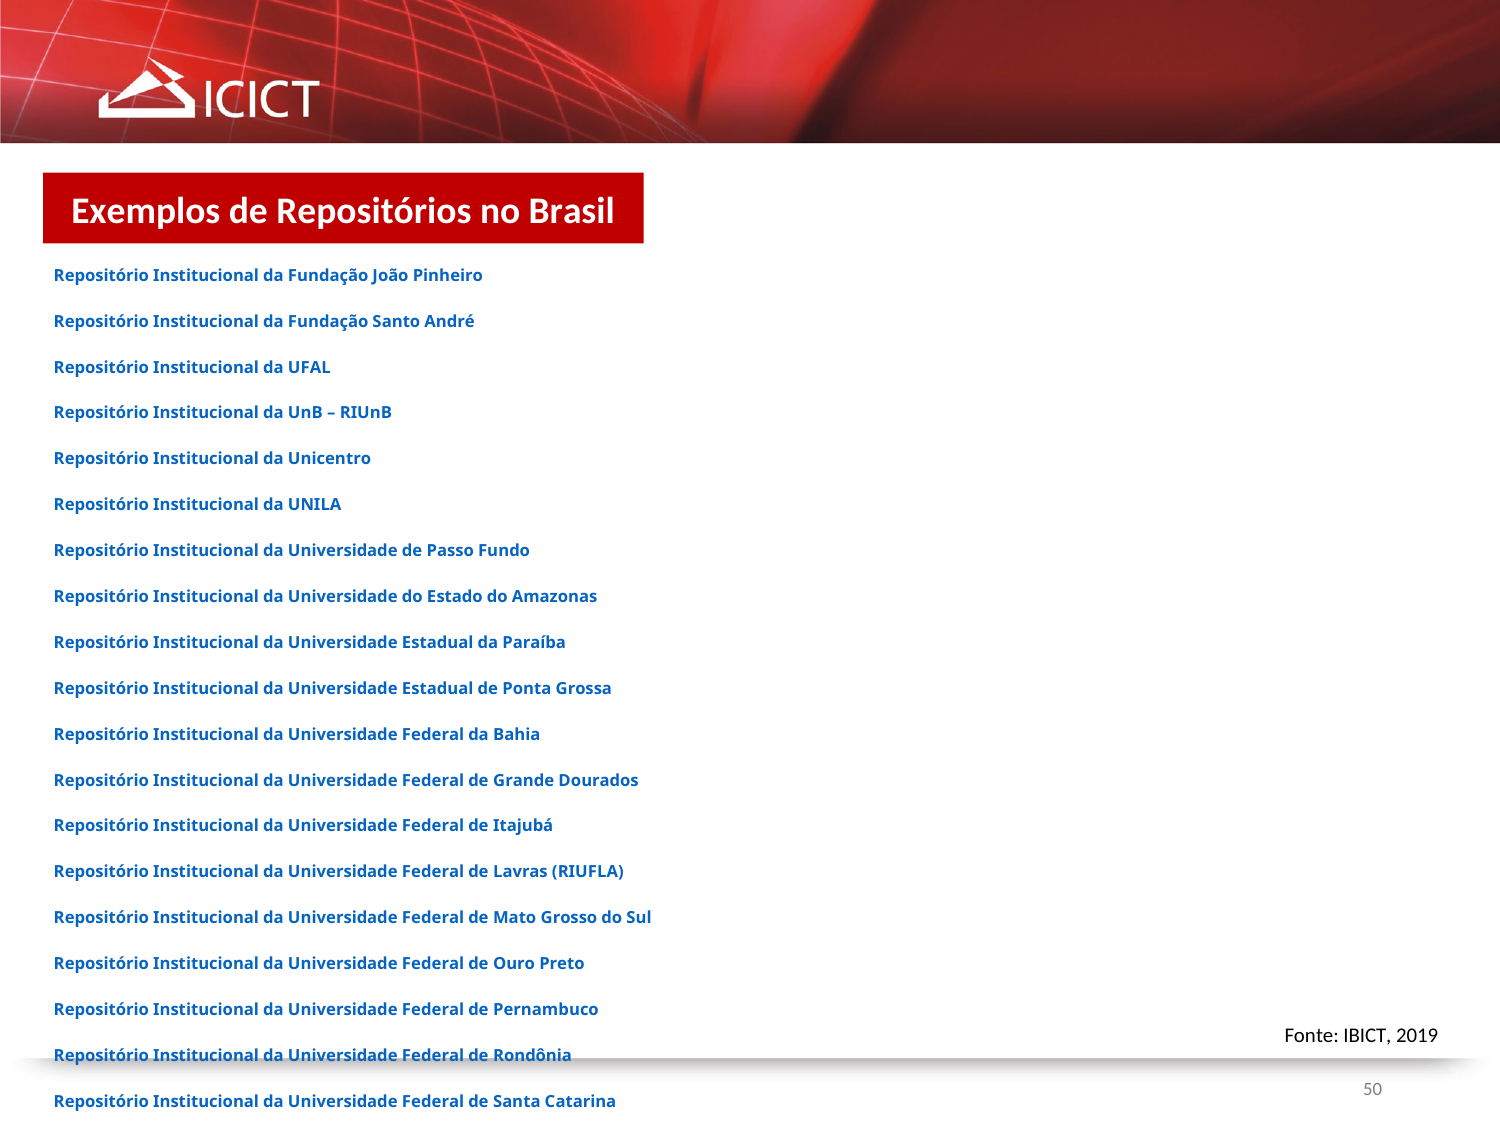

Exemplos de Repositórios no Brasil
Repositório Institucional da Fundação João Pinheiro
Repositório Institucional da Fundação Santo André
Repositório Institucional da UFAL
Repositório Institucional da UnB – RIUnB
Repositório Institucional da Unicentro
Repositório Institucional da UNILA
Repositório Institucional da Universidade de Passo Fundo
Repositório Institucional da Universidade do Estado do Amazonas
Repositório Institucional da Universidade Estadual da Paraíba
Repositório Institucional da Universidade Estadual de Ponta Grossa
Repositório Institucional da Universidade Federal da Bahia
Repositório Institucional da Universidade Federal de Grande Dourados
Repositório Institucional da Universidade Federal de Itajubá
Repositório Institucional da Universidade Federal de Lavras (RIUFLA)
Repositório Institucional da Universidade Federal de Mato Grosso do Sul
Repositório Institucional da Universidade Federal de Ouro Preto
Repositório Institucional da Universidade Federal de Pernambuco
Repositório Institucional da Universidade Federal de Rondônia
Repositório Institucional da Universidade Federal de Santa Catarina
Fonte: IBICT, 2019